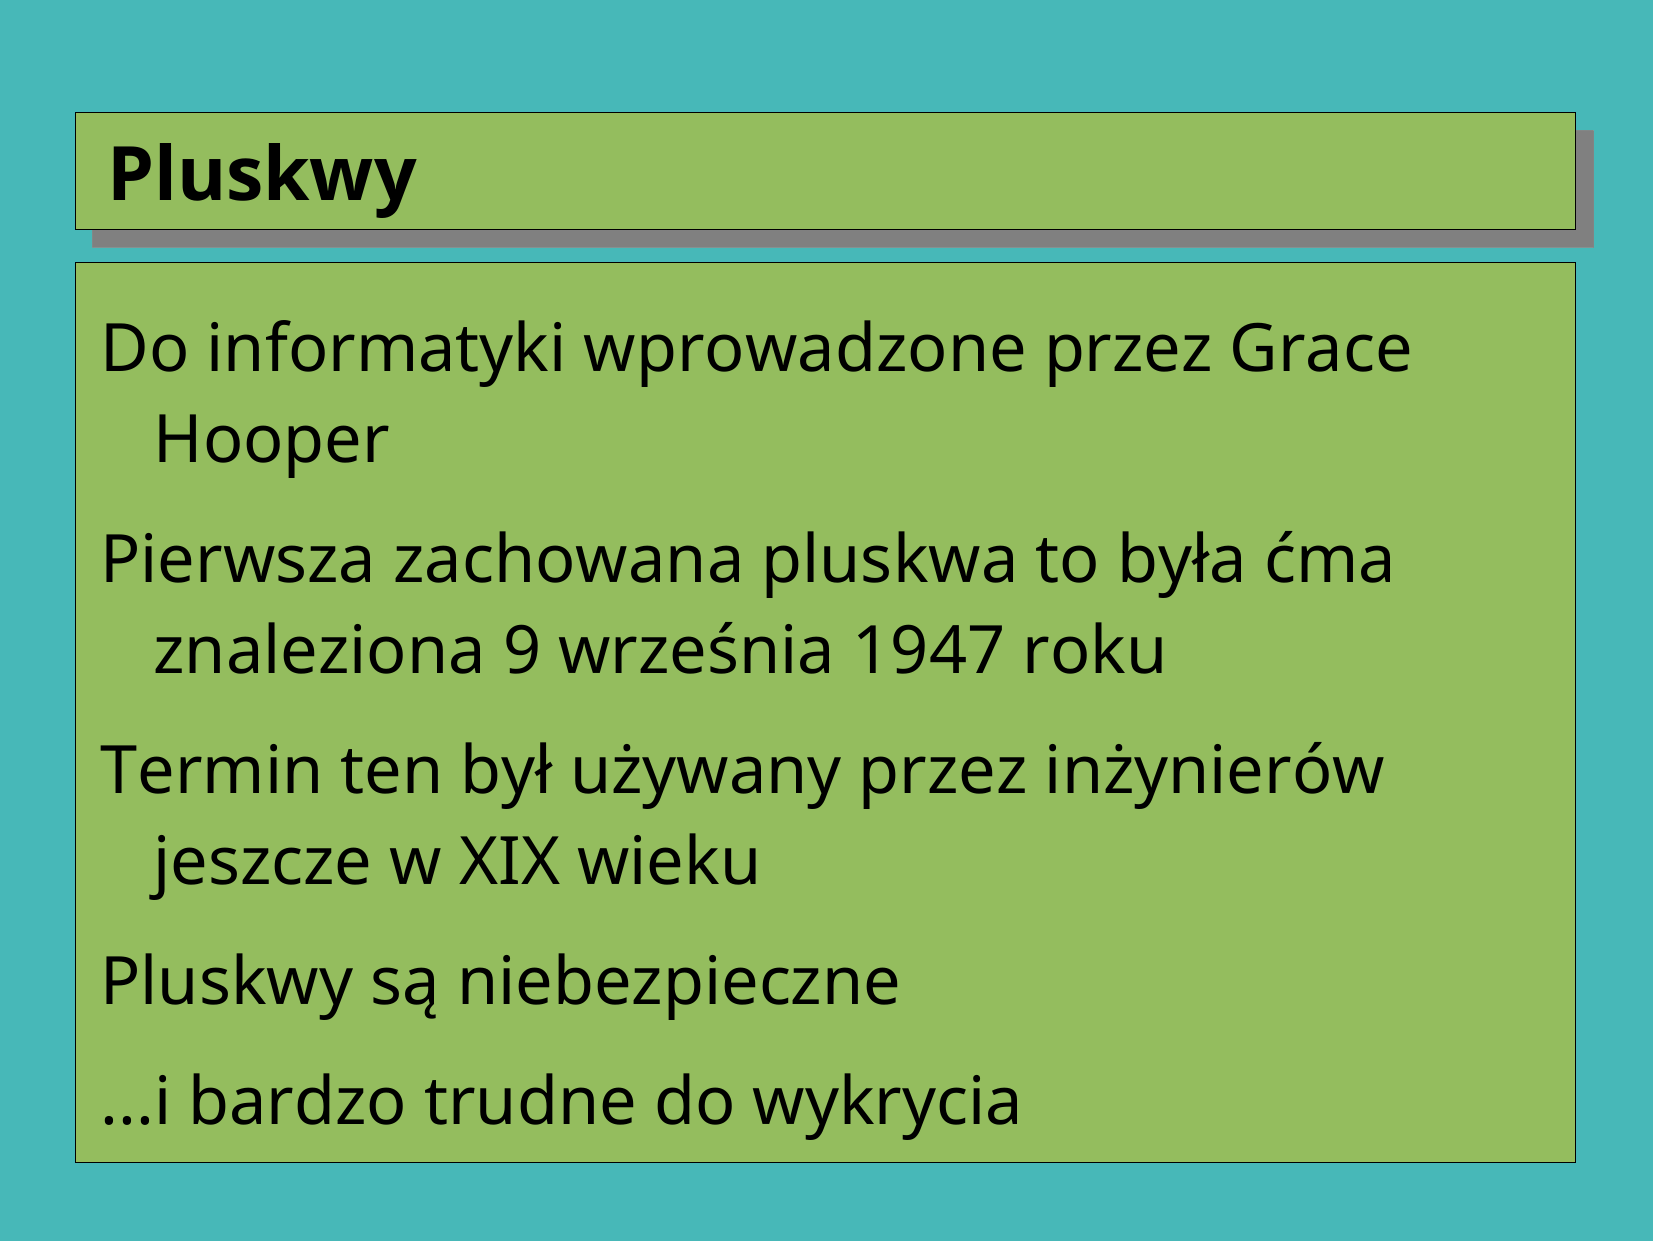

Pluskwy
# Do informatyki wprowadzone przez Grace Hooper
Pierwsza zachowana pluskwa to była ćma znaleziona 9 września 1947 roku
Termin ten był używany przez inżynierów jeszcze w XIX wieku
Pluskwy są niebezpieczne
...i bardzo trudne do wykrycia